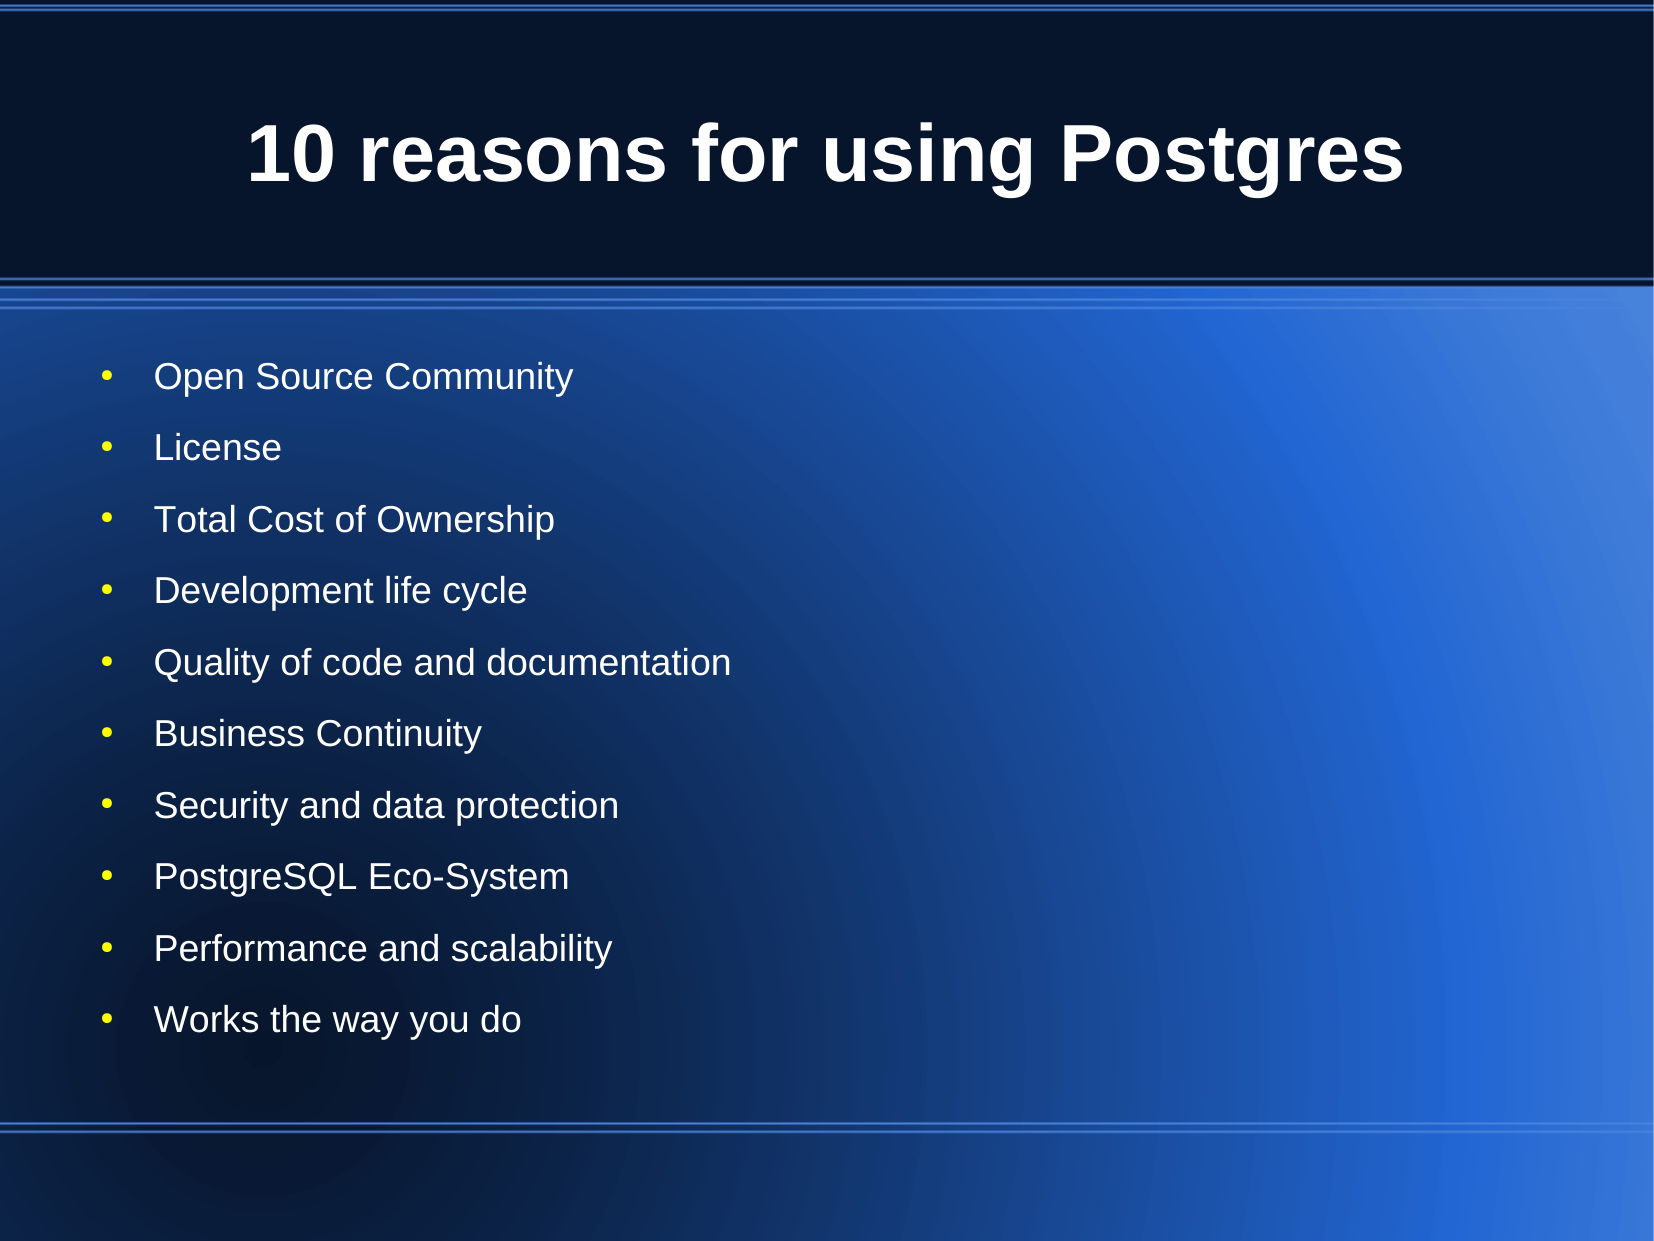

# 10 reasons for using Postgres
Open Source Community
License
Total Cost of Ownership
Development life cycle
Quality of code and documentation
Business Continuity
Security and data protection
PostgreSQL Eco-System
Performance and scalability
Works the way you do